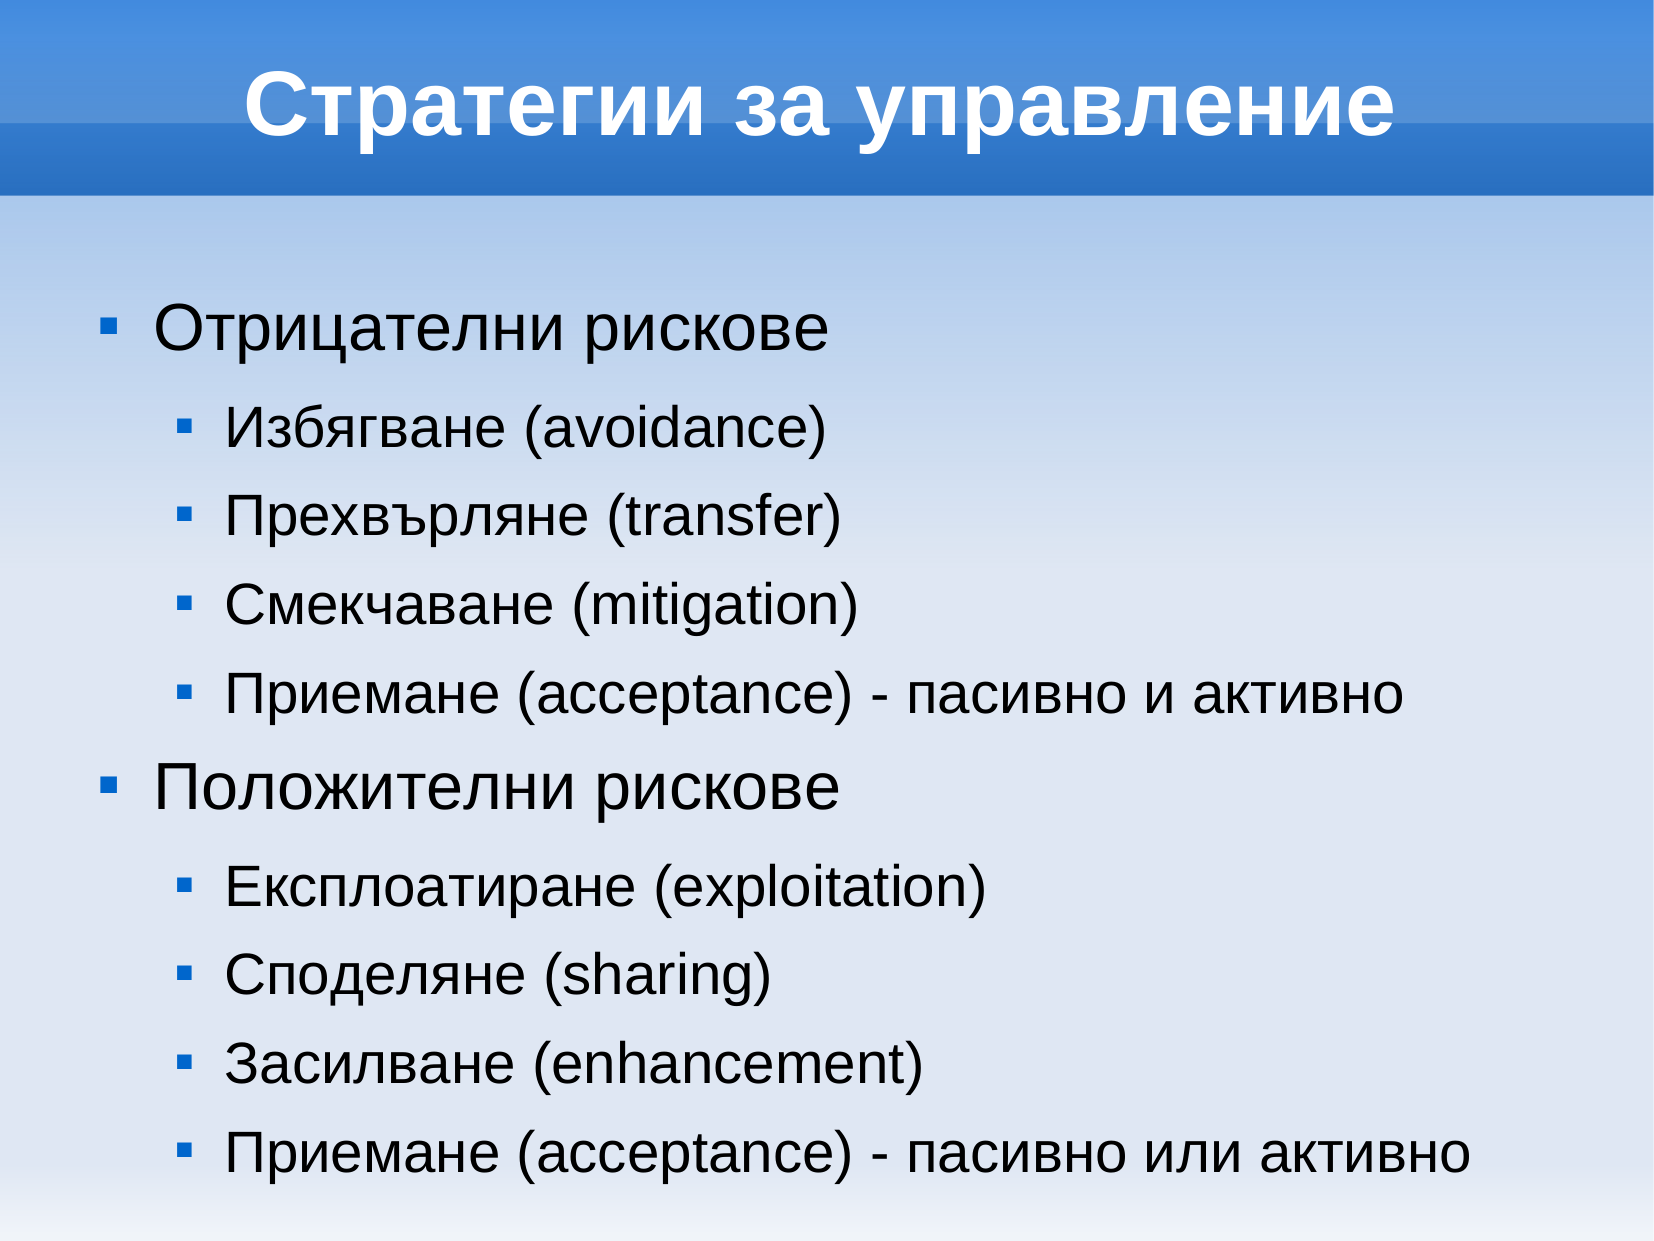

# Стратегии за управление
Отрицателни рискове
Избягване (avoidance)
Прехвърляне (transfer)
Смекчаване (mitigation)
Приемане (acceptance) - пасивно и активно
Положителни рискове
Експлоатиране (exploitation)
Споделяне (sharing)
Засилване (enhancement)
Приемане (acceptance) - пасивно или активно